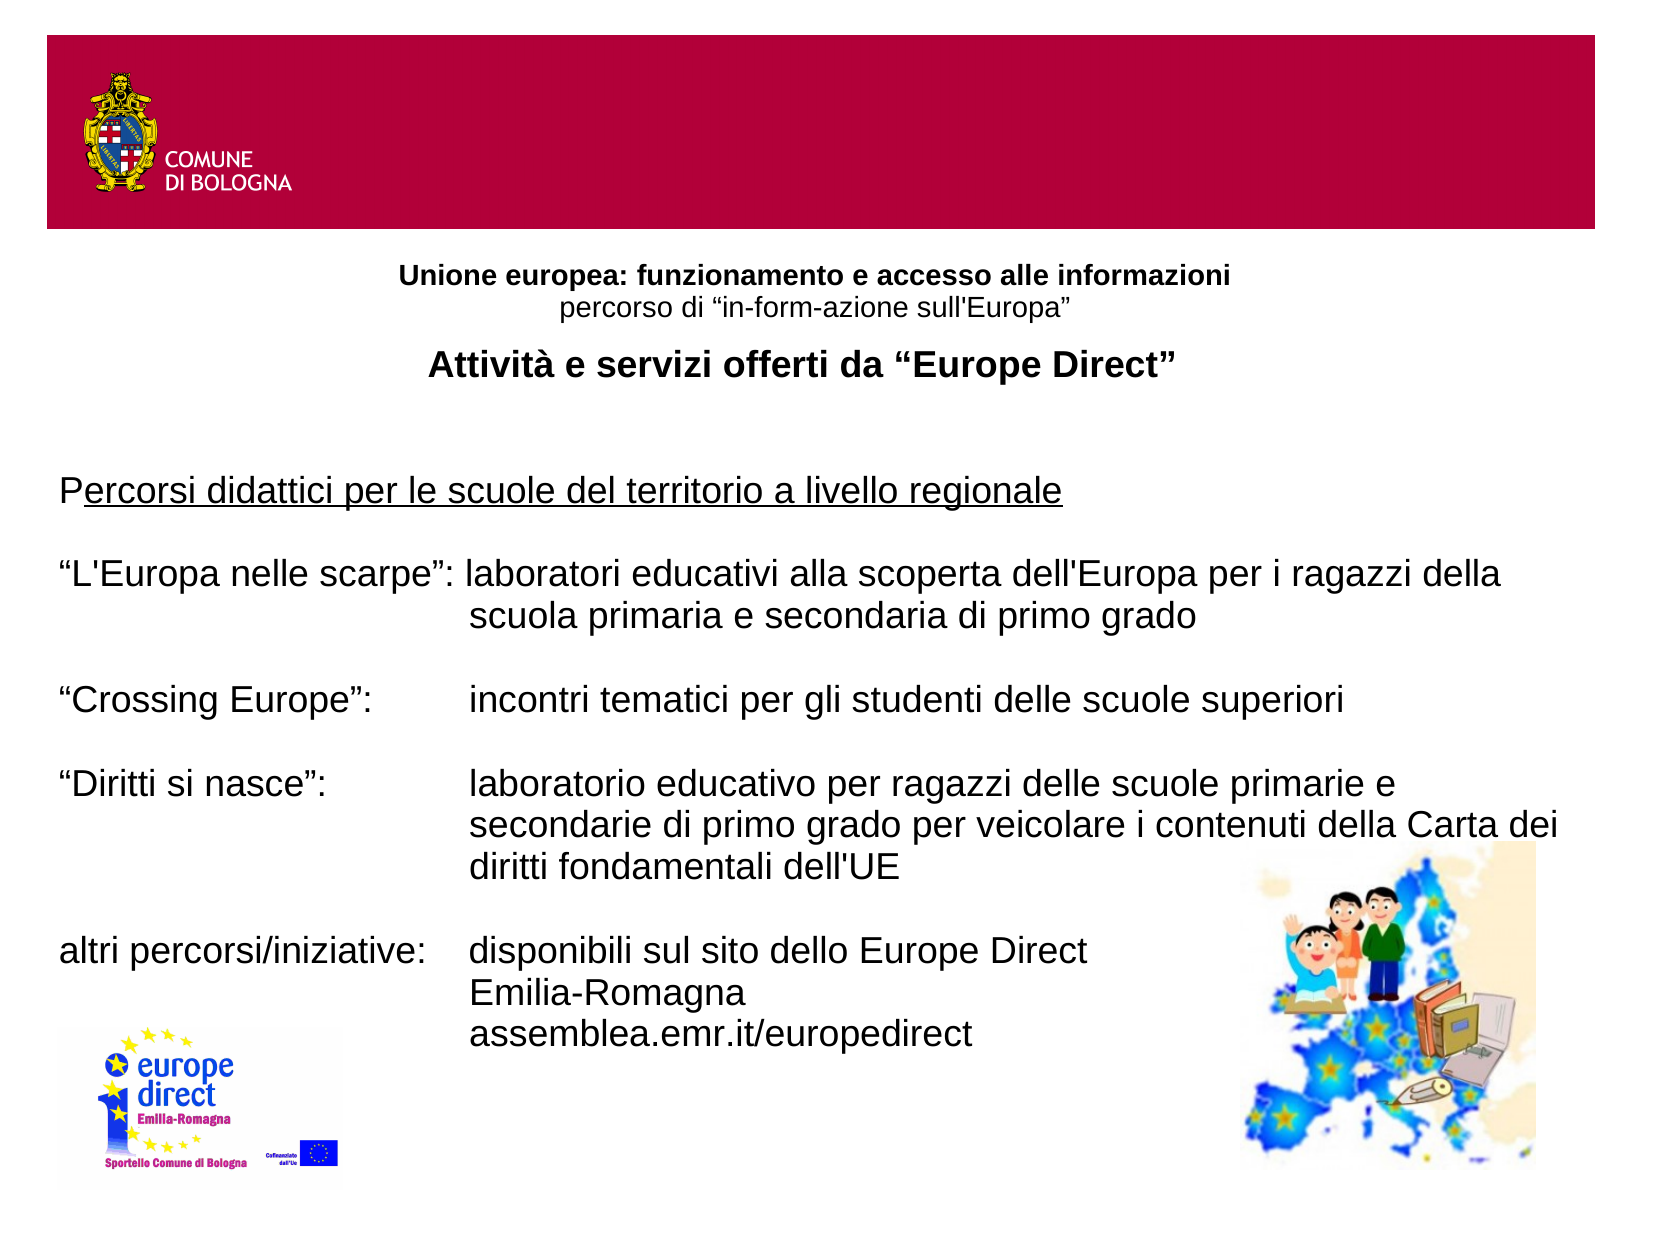

Unione europea: funzionamento e accesso alle informazioni
percorso di “in-form-azione sull'Europa”
# Attività e servizi offerti da “Europe Direct” Percorsi didattici per le scuole del territorio a livello regionale “L'Europa nelle scarpe”: laboratori educativi alla scoperta dell'Europa per i ragazzi della 							 scuola primaria e secondaria di primo grado “Crossing Europe”: 	 incontri tematici per gli studenti delle scuole superiori “Diritti si nasce”:		 laboratorio educativo per ragazzi delle scuole primarie e 								 secondarie di primo grado per veicolare i contenuti della Carta dei 					 diritti fondamentali dell'UE altri percorsi/iniziative: disponibili sul sito dello Europe Direct Emilia-Romagna 																	 assemblea.emr.it/europedirect